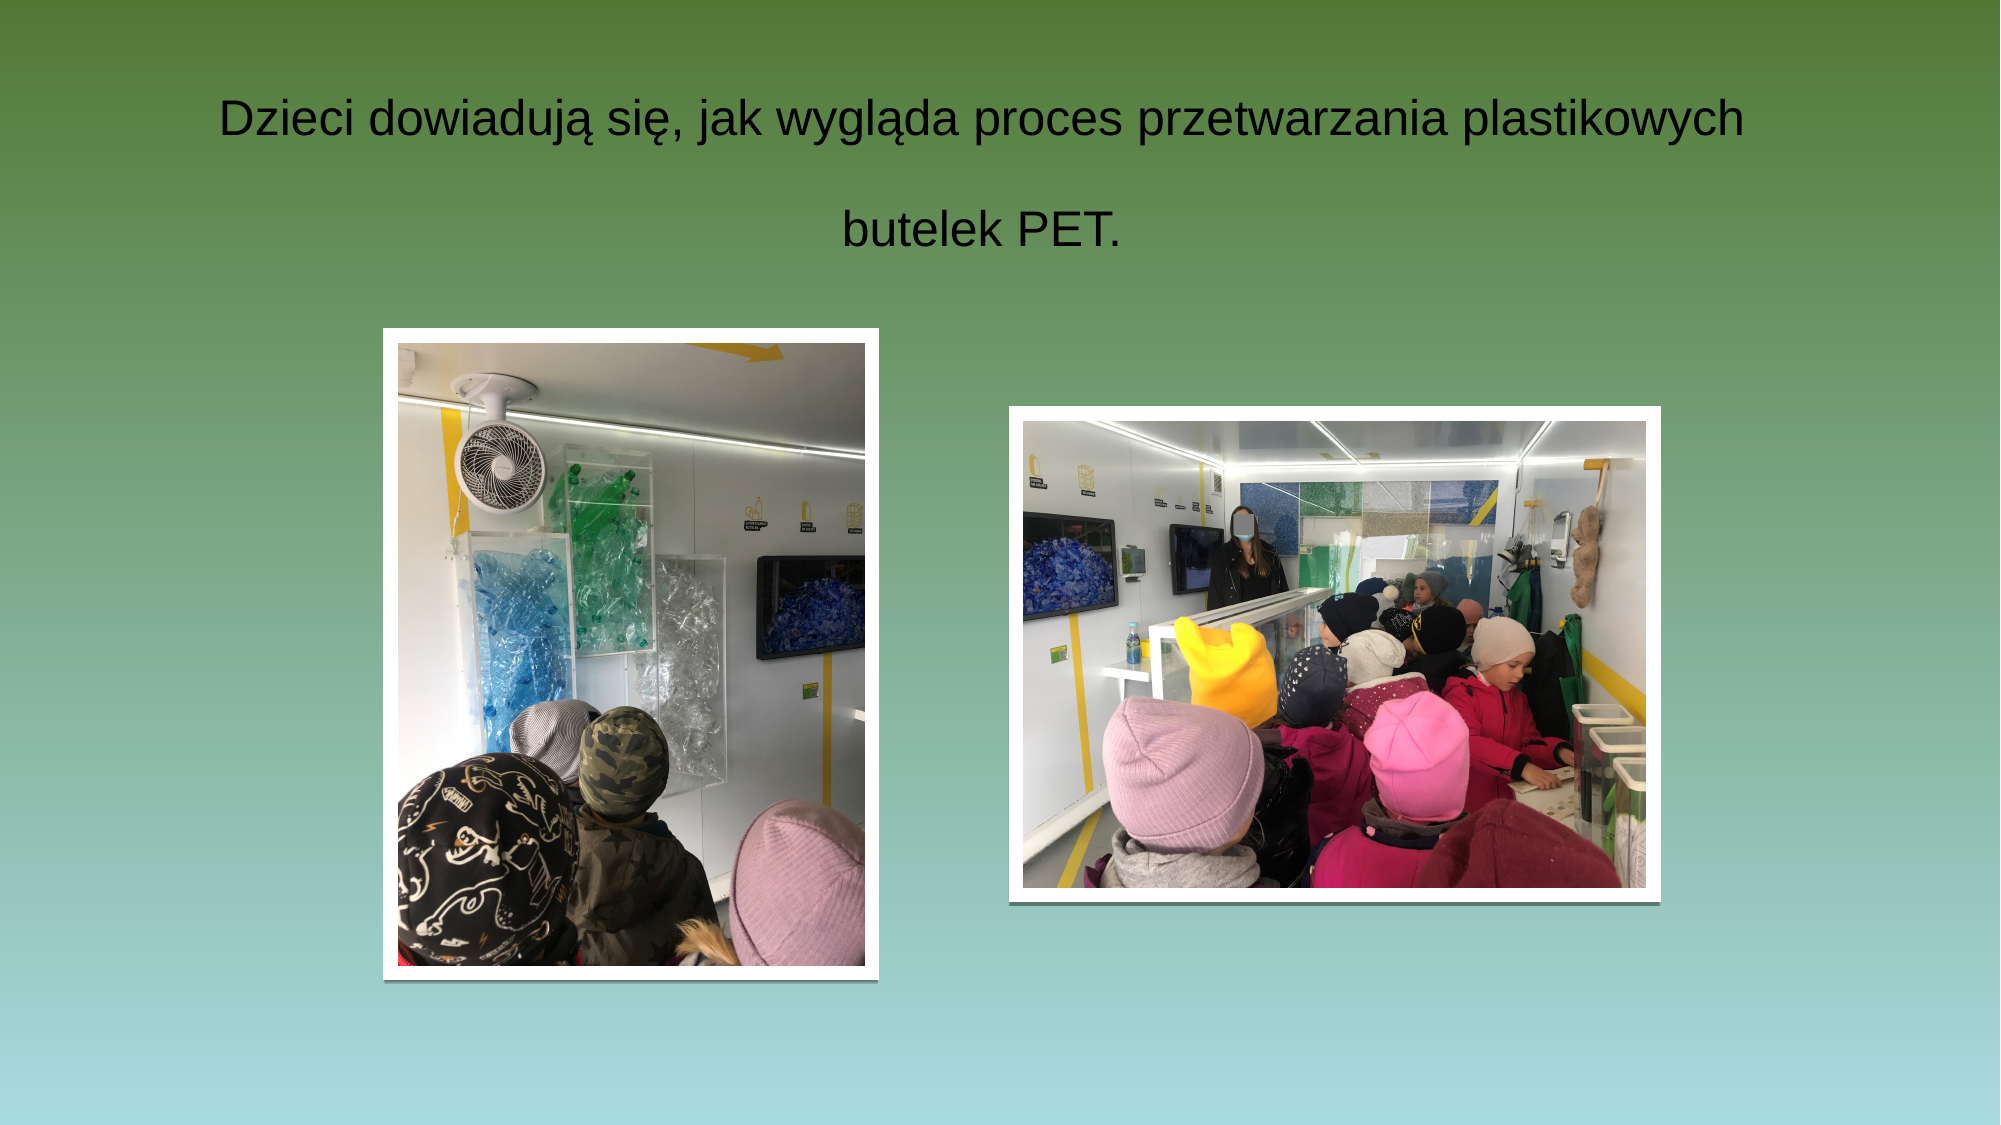

# Dzieci dowiadują się, jak wygląda proces przetwarzania plastikowych
butelek PET.